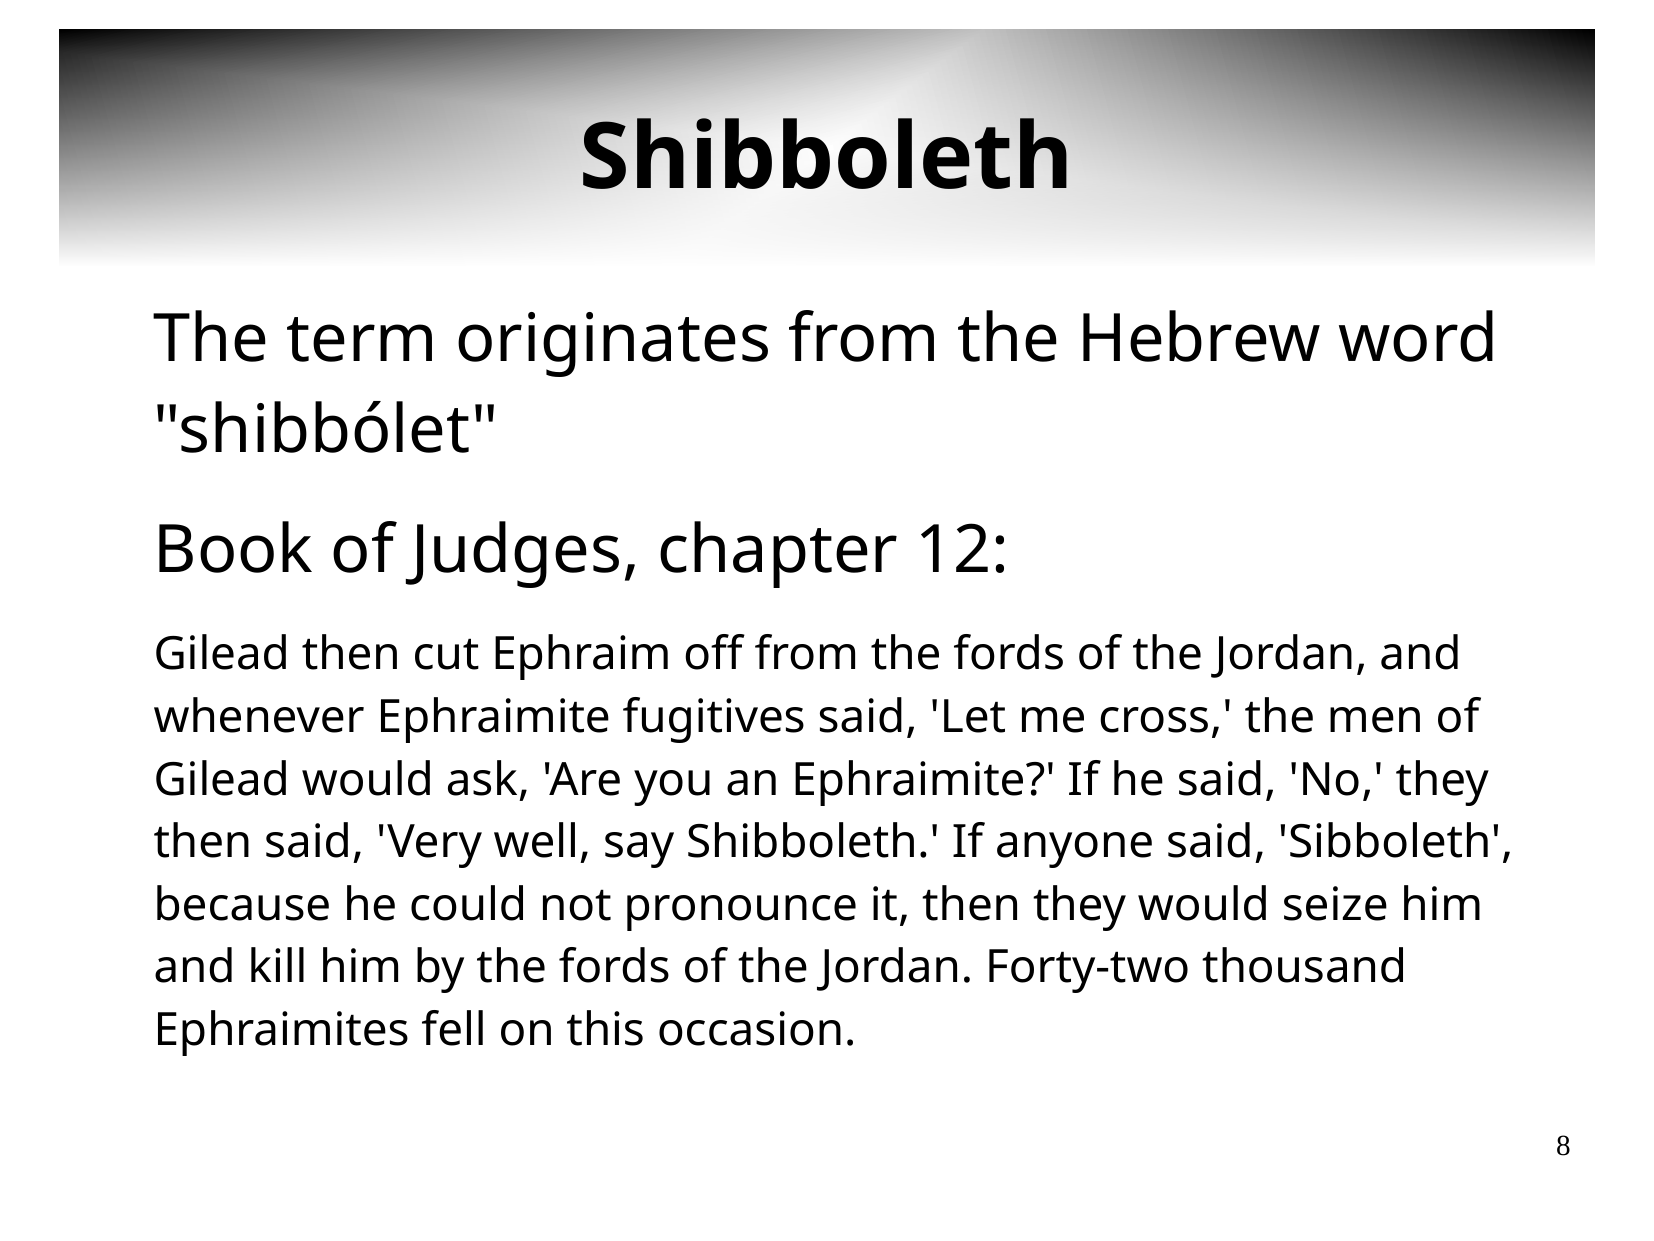

# Shibboleth
The term originates from the Hebrew word "shibbólet"
Book of Judges, chapter 12:
Gilead then cut Ephraim off from the fords of the Jordan, and whenever Ephraimite fugitives said, 'Let me cross,' the men of Gilead would ask, 'Are you an Ephraimite?' If he said, 'No,' they then said, 'Very well, say Shibboleth.' If anyone said, 'Sibboleth', because he could not pronounce it, then they would seize him and kill him by the fords of the Jordan. Forty-two thousand Ephraimites fell on this occasion.
8